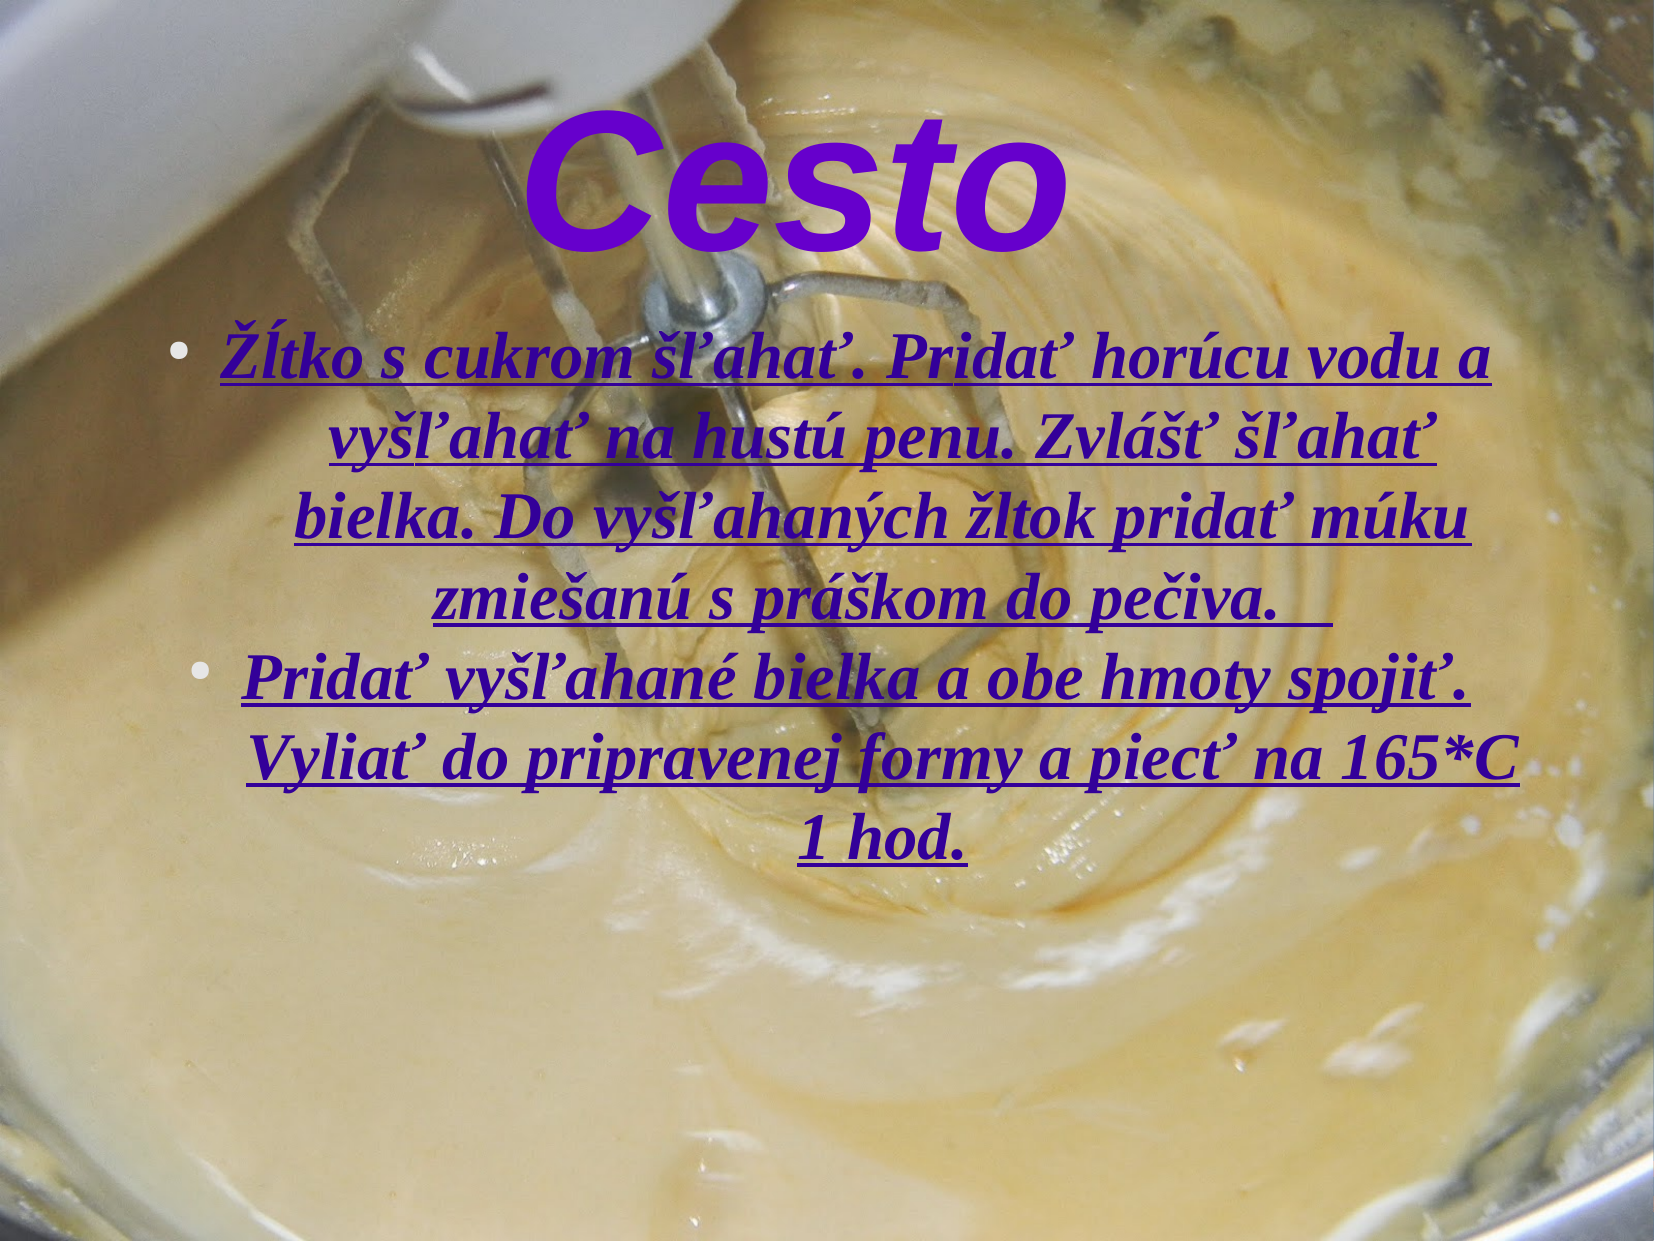

# Cesto
Žĺtko s cukrom šľahať. Pridať horúcu vodu a vyšľahať na hustú penu. Zvlášť šľahať bielka. Do vyšľahaných žltok pridať múku zmiešanú s práškom do pečiva.
Pridať vyšľahané bielka a obe hmoty spojiť. Vyliať do pripravenej formy a piecť na 165*C 1 hod.